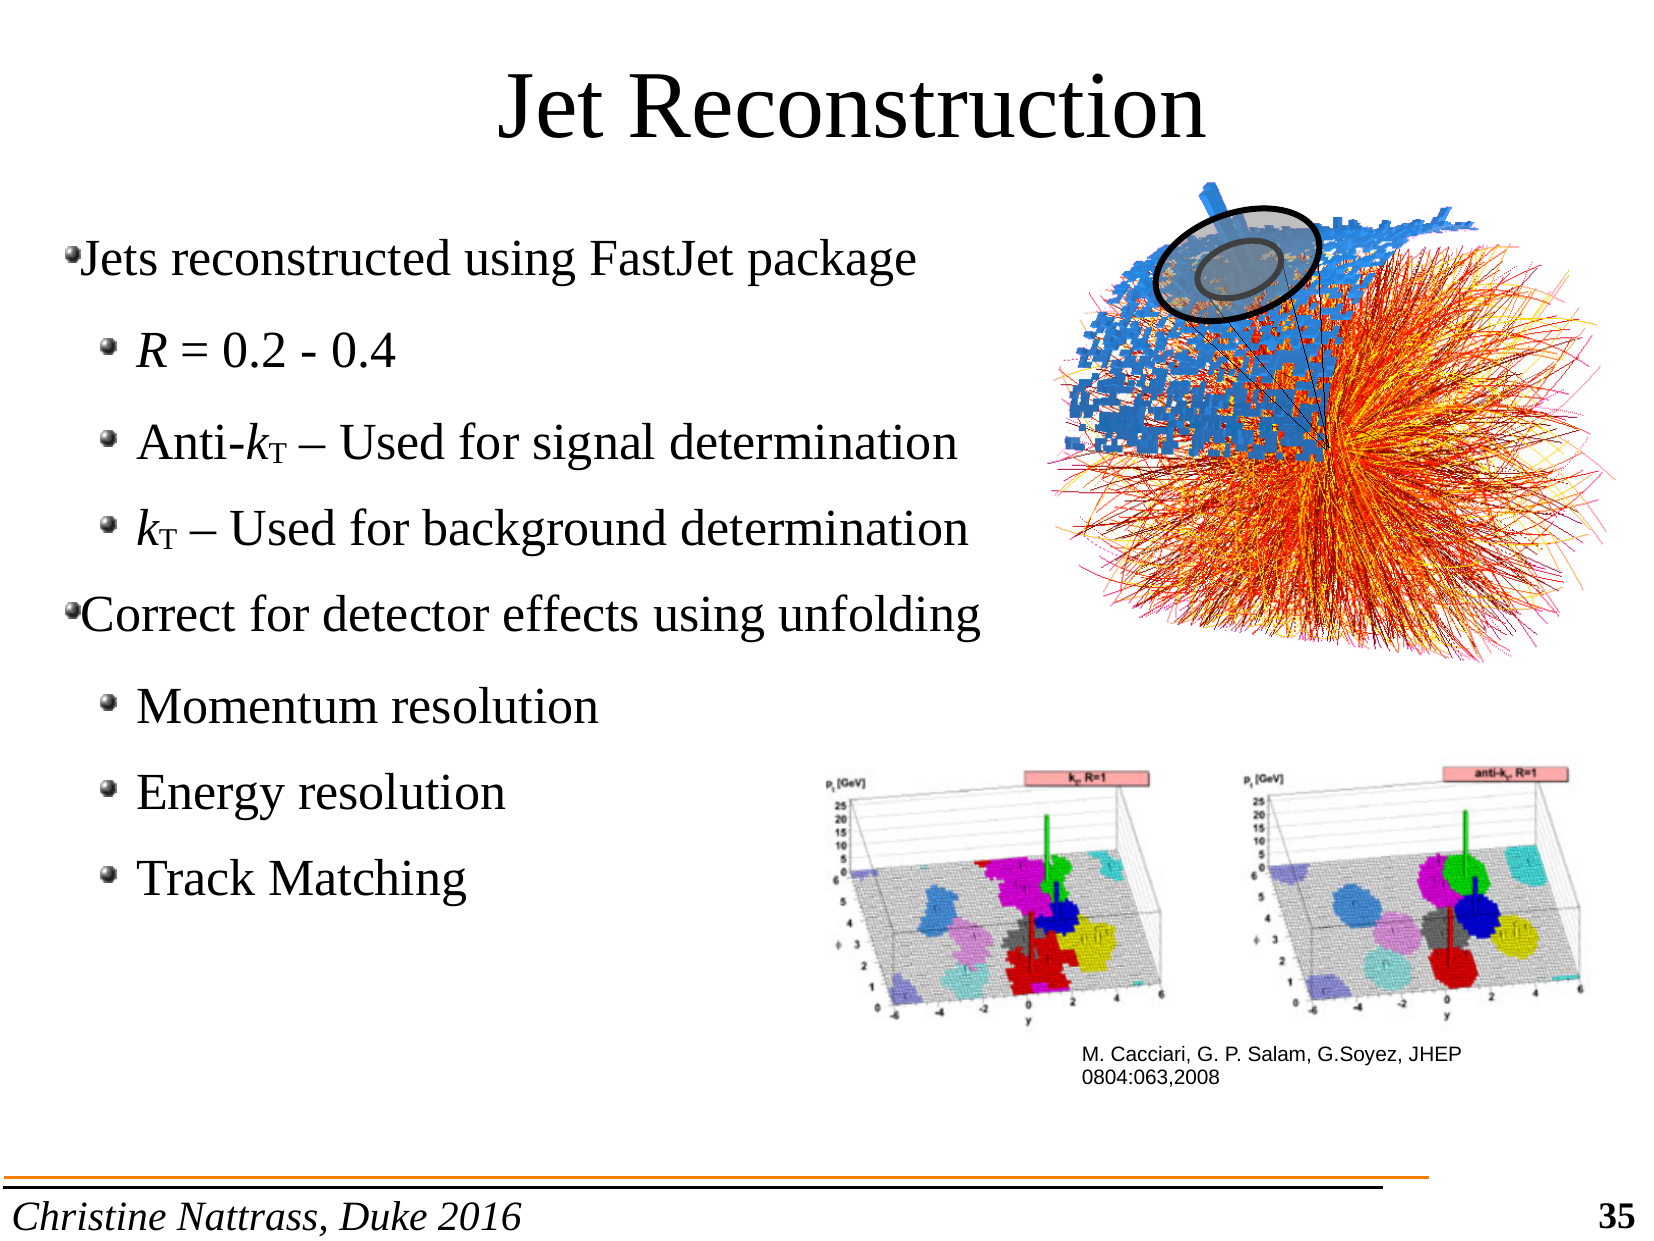

# Jet Reconstruction
Jets reconstructed using FastJet package
R = 0.2 - 0.4
Anti-kT – Used for signal determination
kT – Used for background determination
Correct for detector effects using unfolding
Momentum resolution
Energy resolution
Track Matching
M. Cacciari, G. P. Salam, G.Soyez, JHEP 0804:063,2008